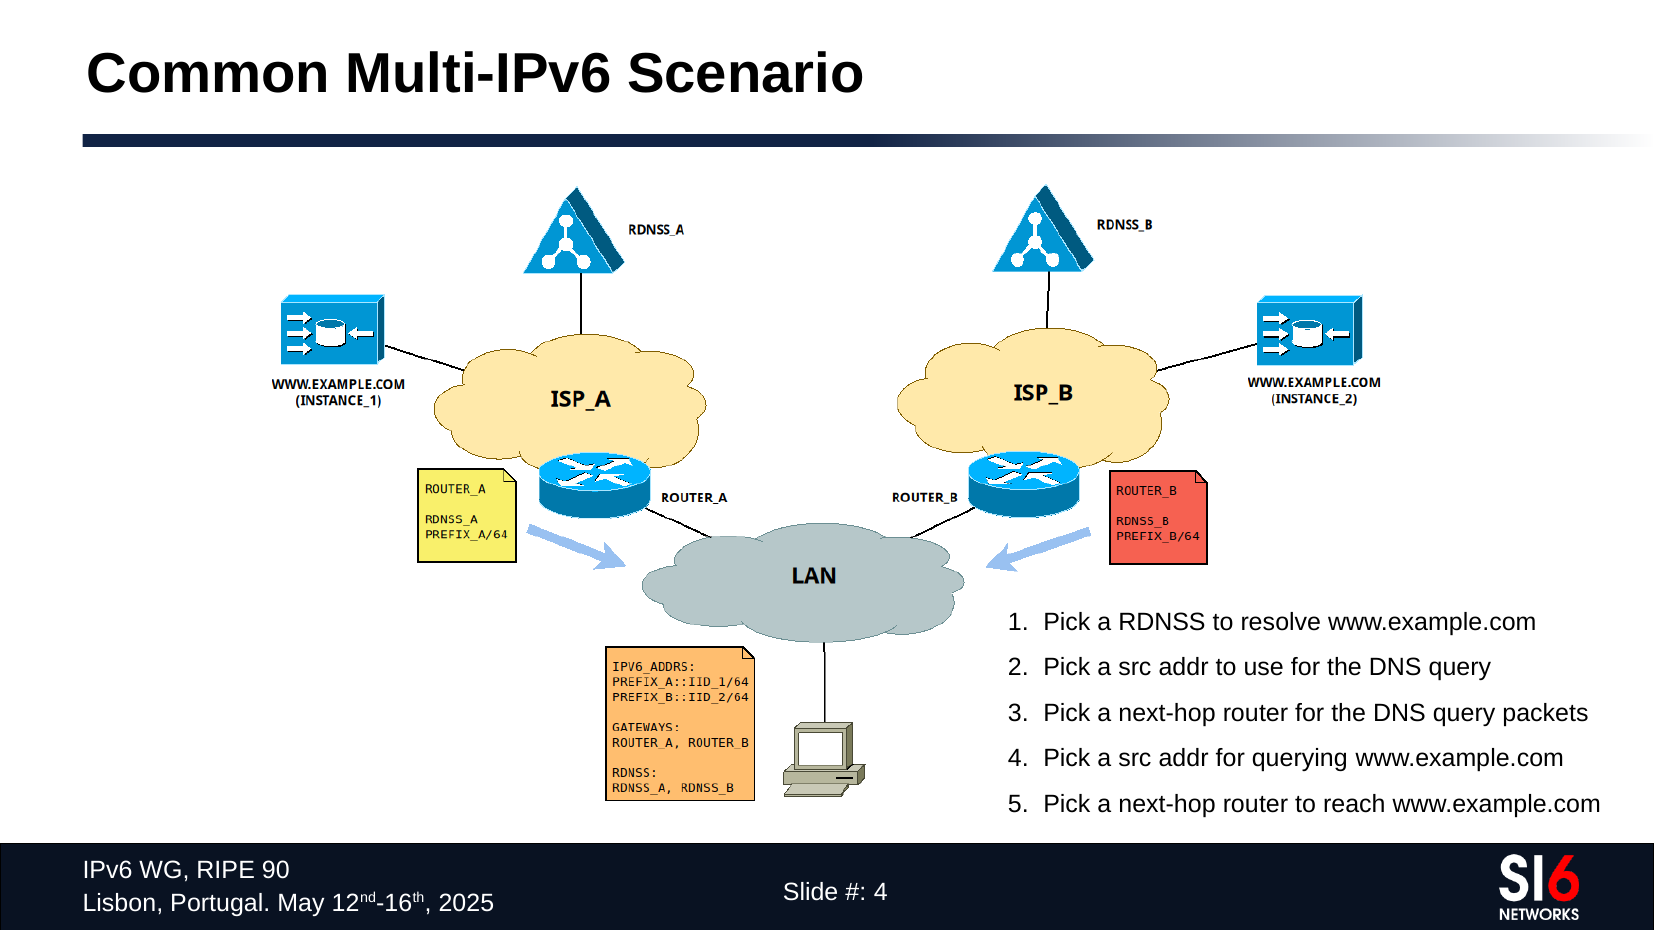

# Common Multi-IPv6 Scenario
Pick a RDNSS to resolve www.example.com
Pick a src addr to use for the DNS query
Pick a next-hop router for the DNS query packets
Pick a src addr for querying www.example.com
Pick a next-hop router to reach www.example.com